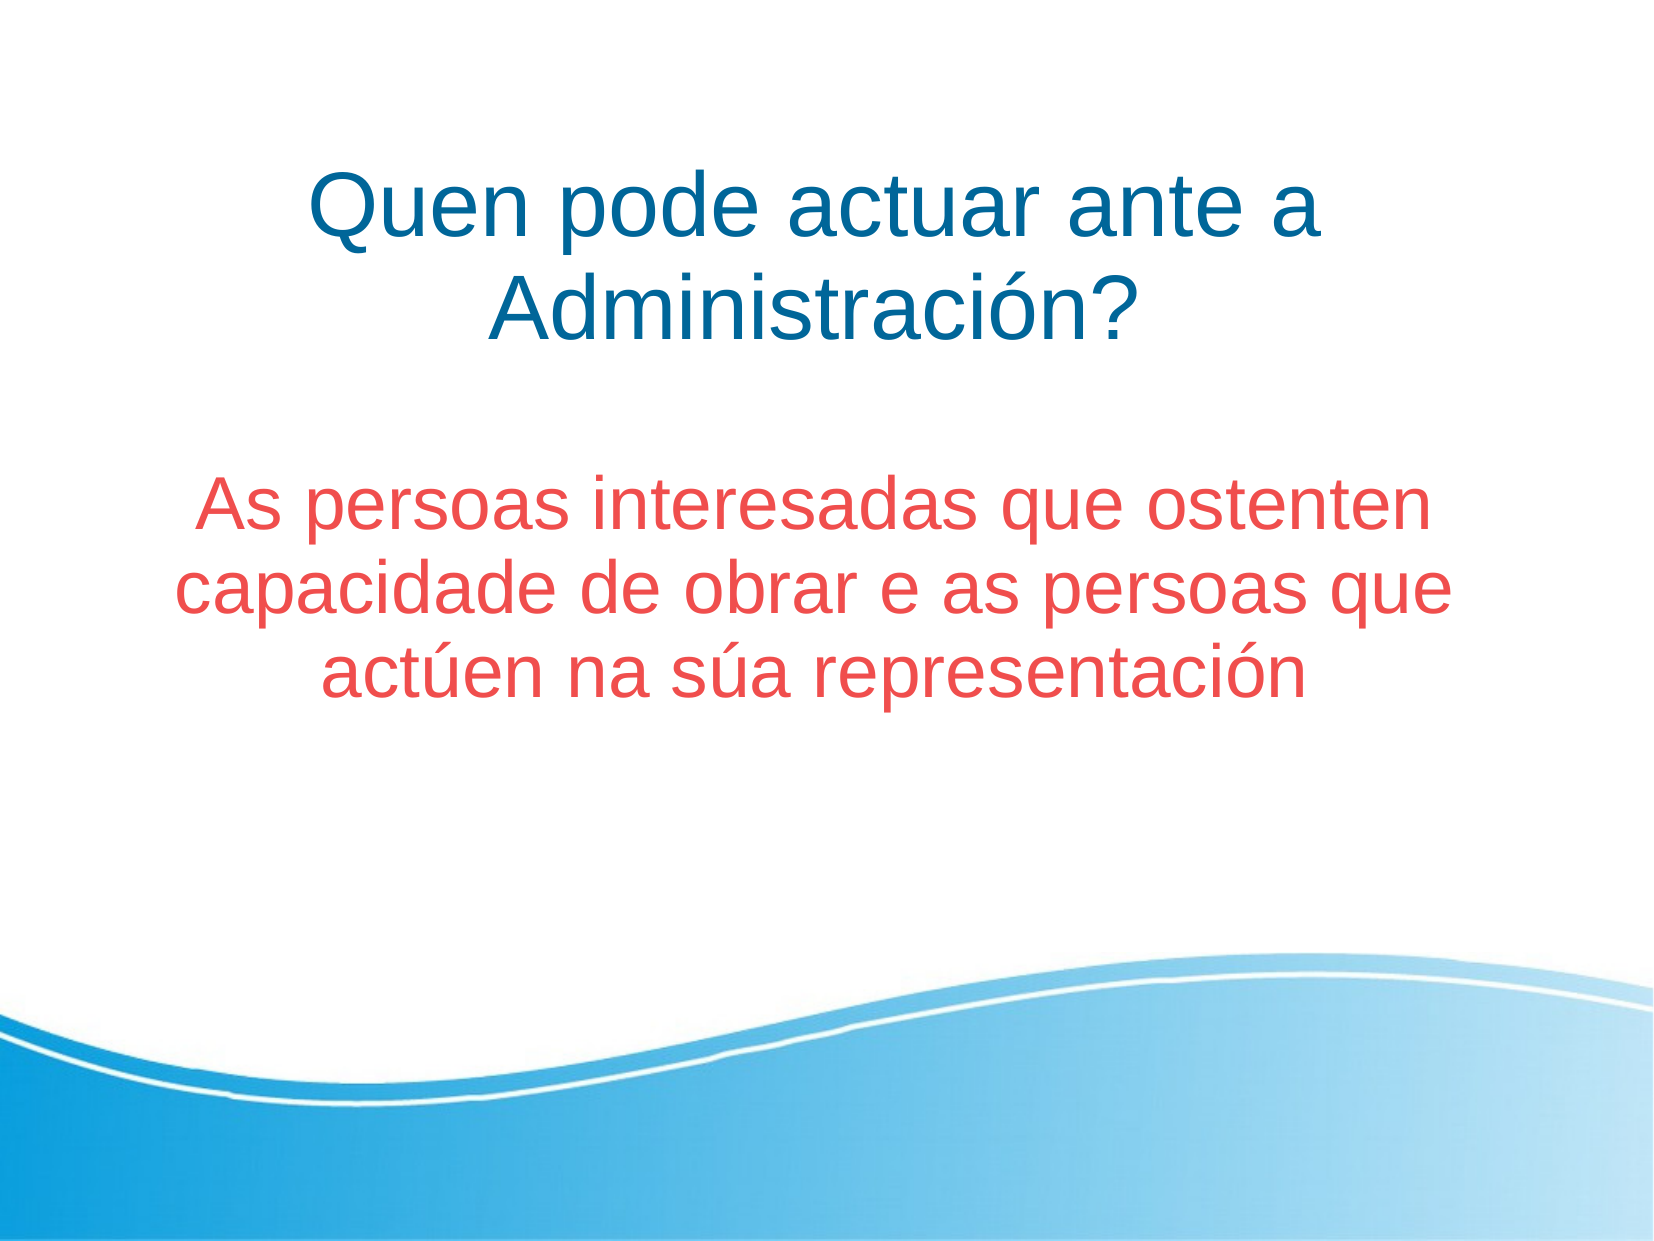

# Quen pode actuar ante a Administración? As persoas interesadas que ostenten capacidade de obrar e as persoas que actúen na súa representación